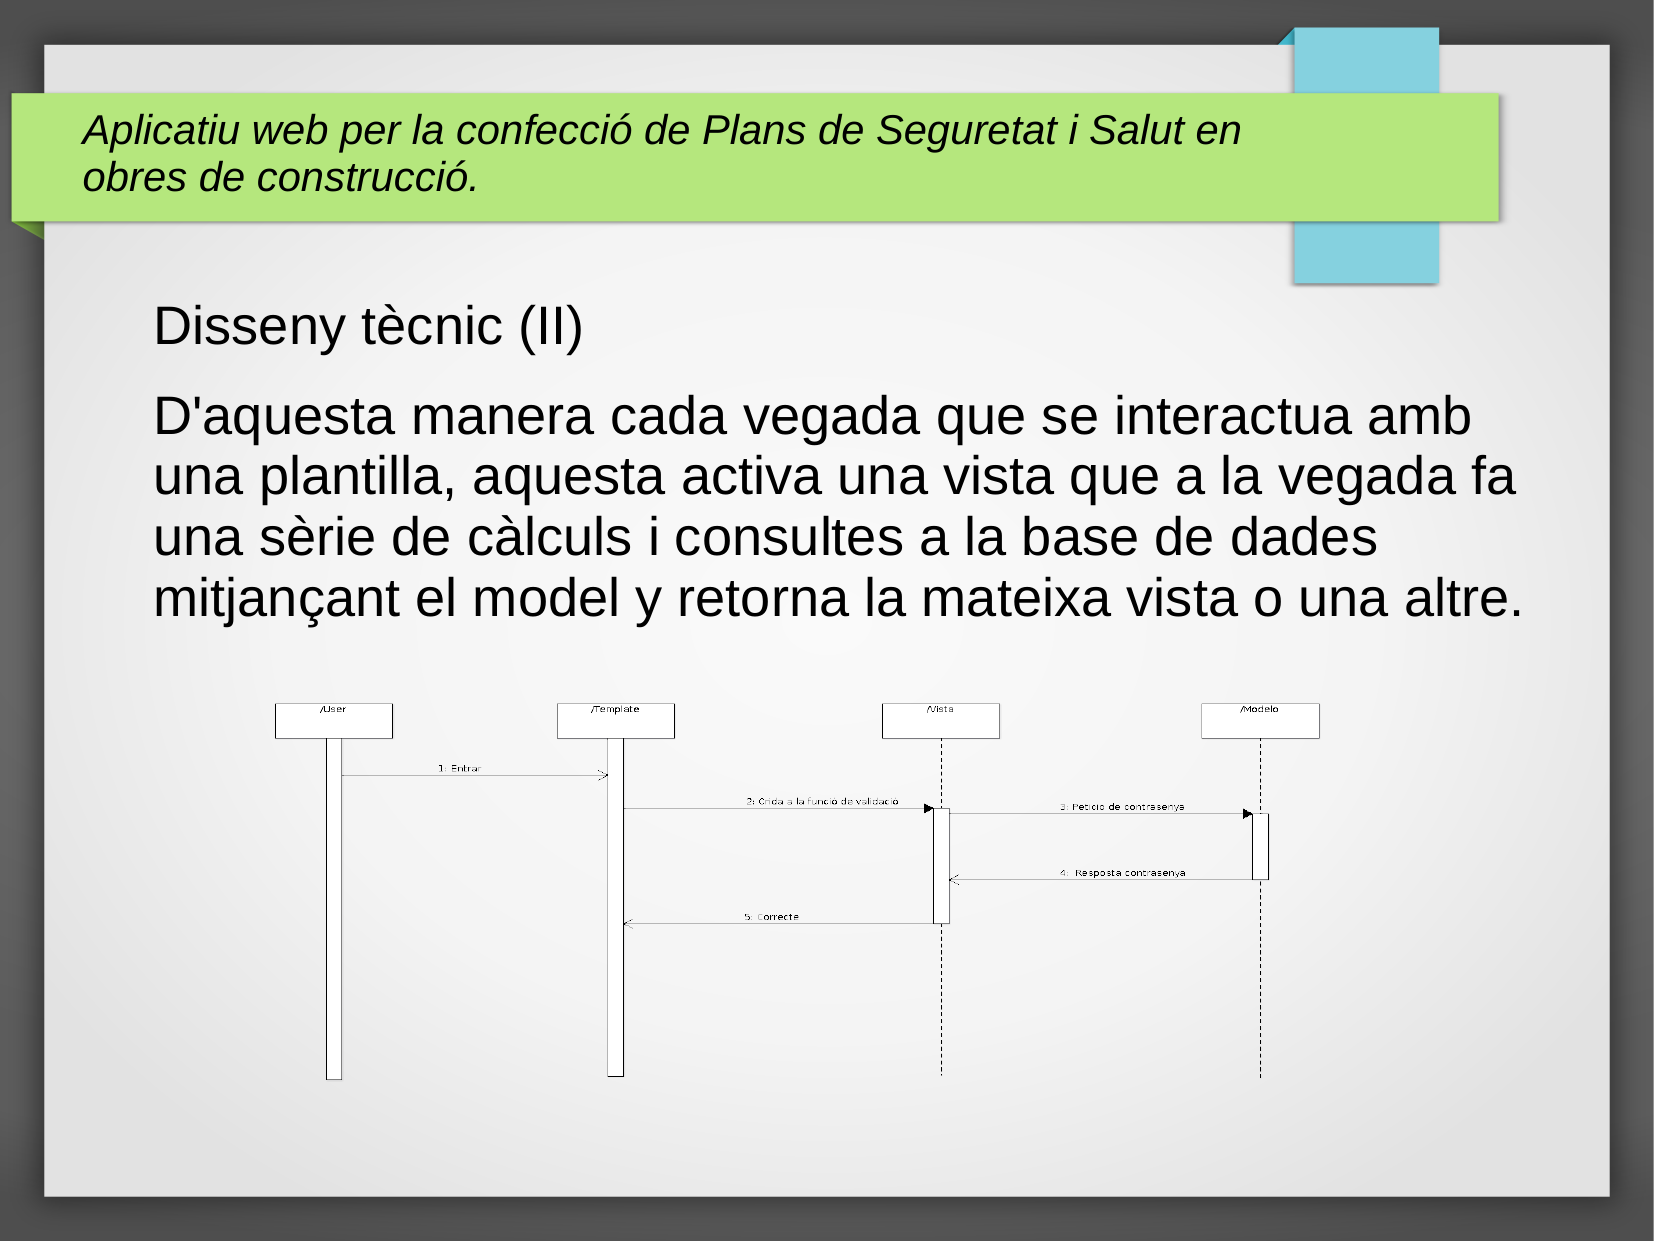

# Aplicatiu web per la confecció de Plans de Seguretat i Salut en obres de construcció.
Disseny tècnic (II)
D'aquesta manera cada vegada que se interactua amb una plantilla, aquesta activa una vista que a la vegada fa una sèrie de càlculs i consultes a la base de dades mitjançant el model y retorna la mateixa vista o una altre.